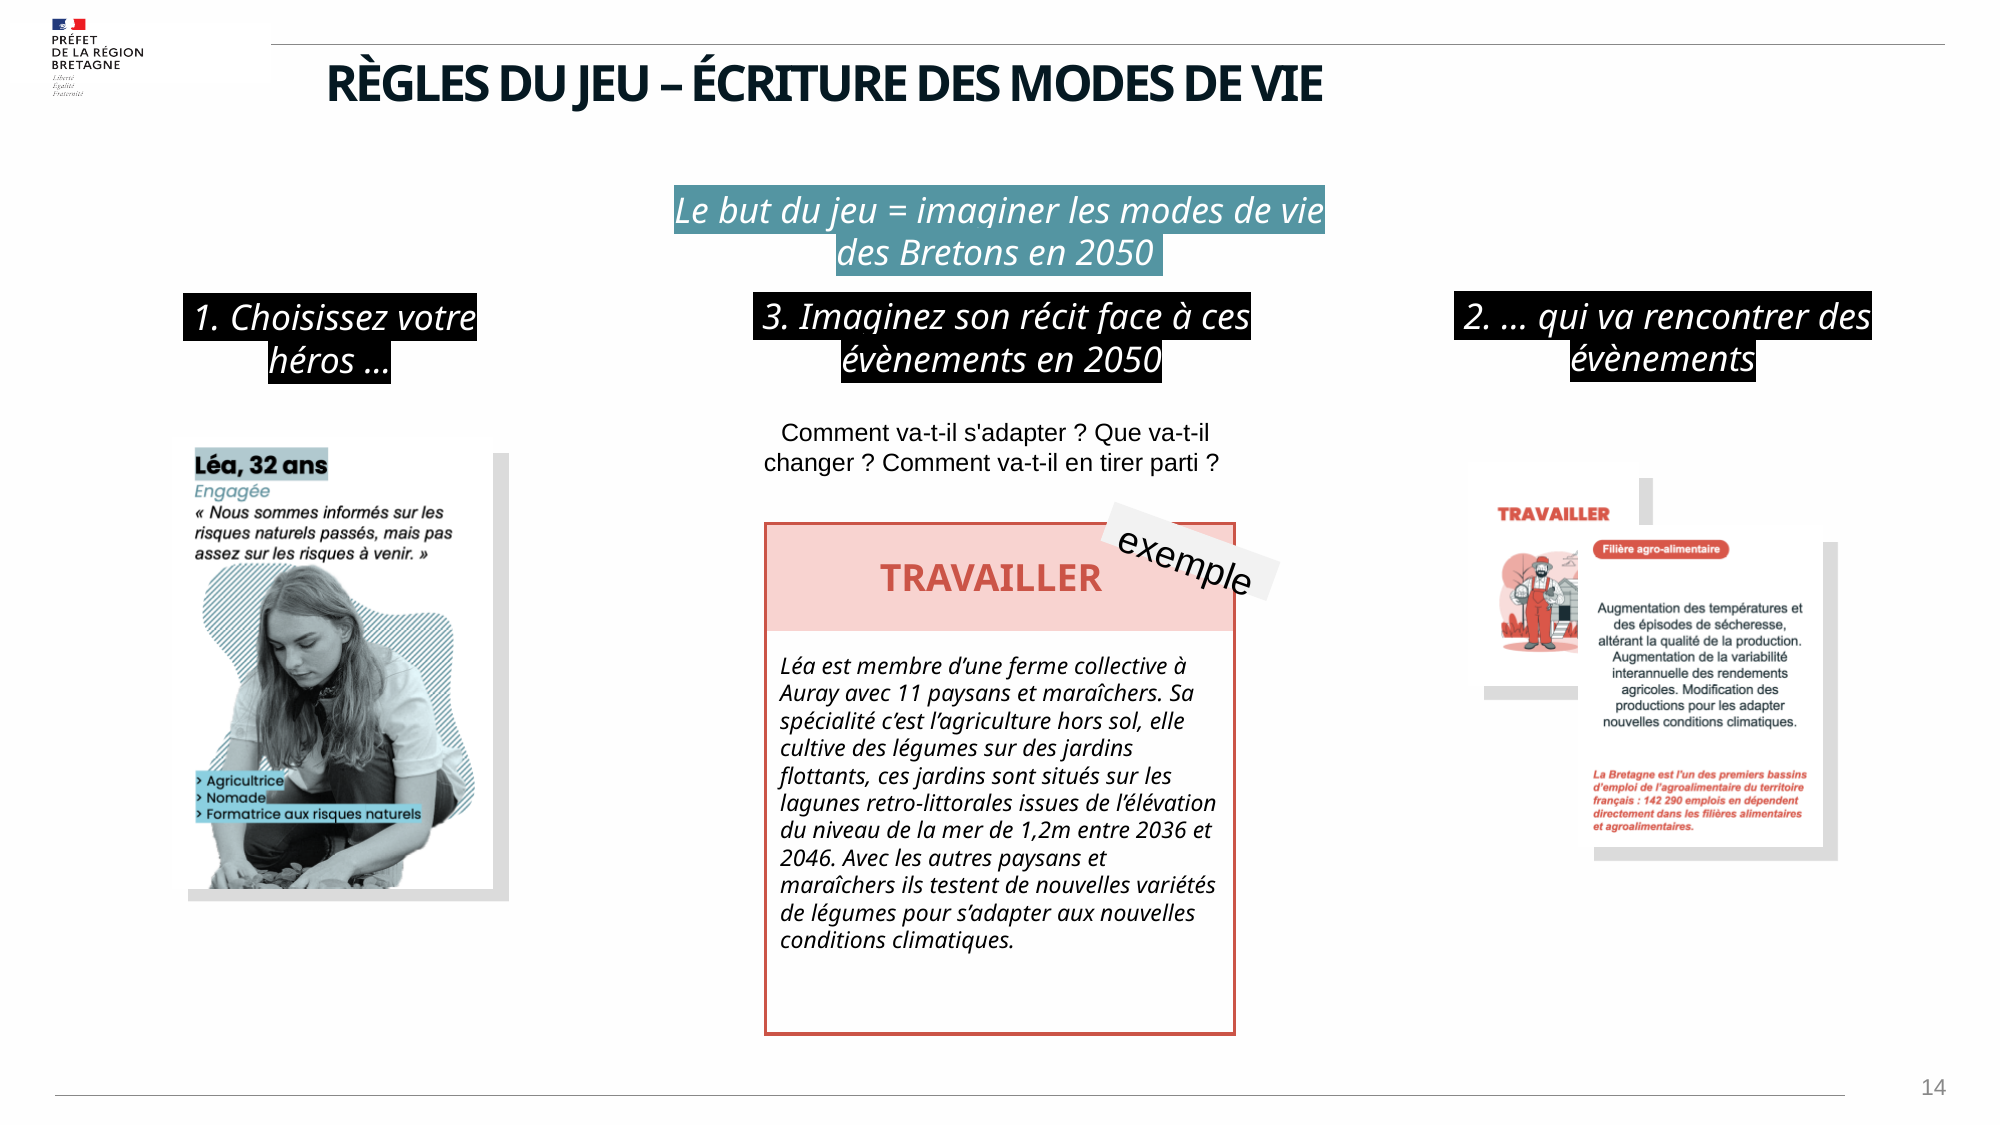

RÈGLES DU JEU – ÉCRITURE DES MODES DE VIE
Le but du jeu = imaginer les modes de vie des Bretons en 2050
 2. … qui va rencontrer des évènements
 3. Imaginez son récit face à ces évènements en 2050
 1. Choisissez votre héros ...
Comment va-t-il s'adapter ? Que va-t-il changer ? Comment va-t-il en tirer parti ?
exemple
TRAVAILLER
Léa est membre d’une ferme collective à Auray avec 11 paysans et maraîchers. Sa spécialité c’est l’agriculture hors sol, elle cultive des légumes sur des jardins flottants, ces jardins sont situés sur les lagunes retro-littorales issues de l’élévation du niveau de la mer de 1,2m entre 2036 et 2046. Avec les autres paysans et maraîchers ils testent de nouvelles variétés de légumes pour s’adapter aux nouvelles conditions climatiques.